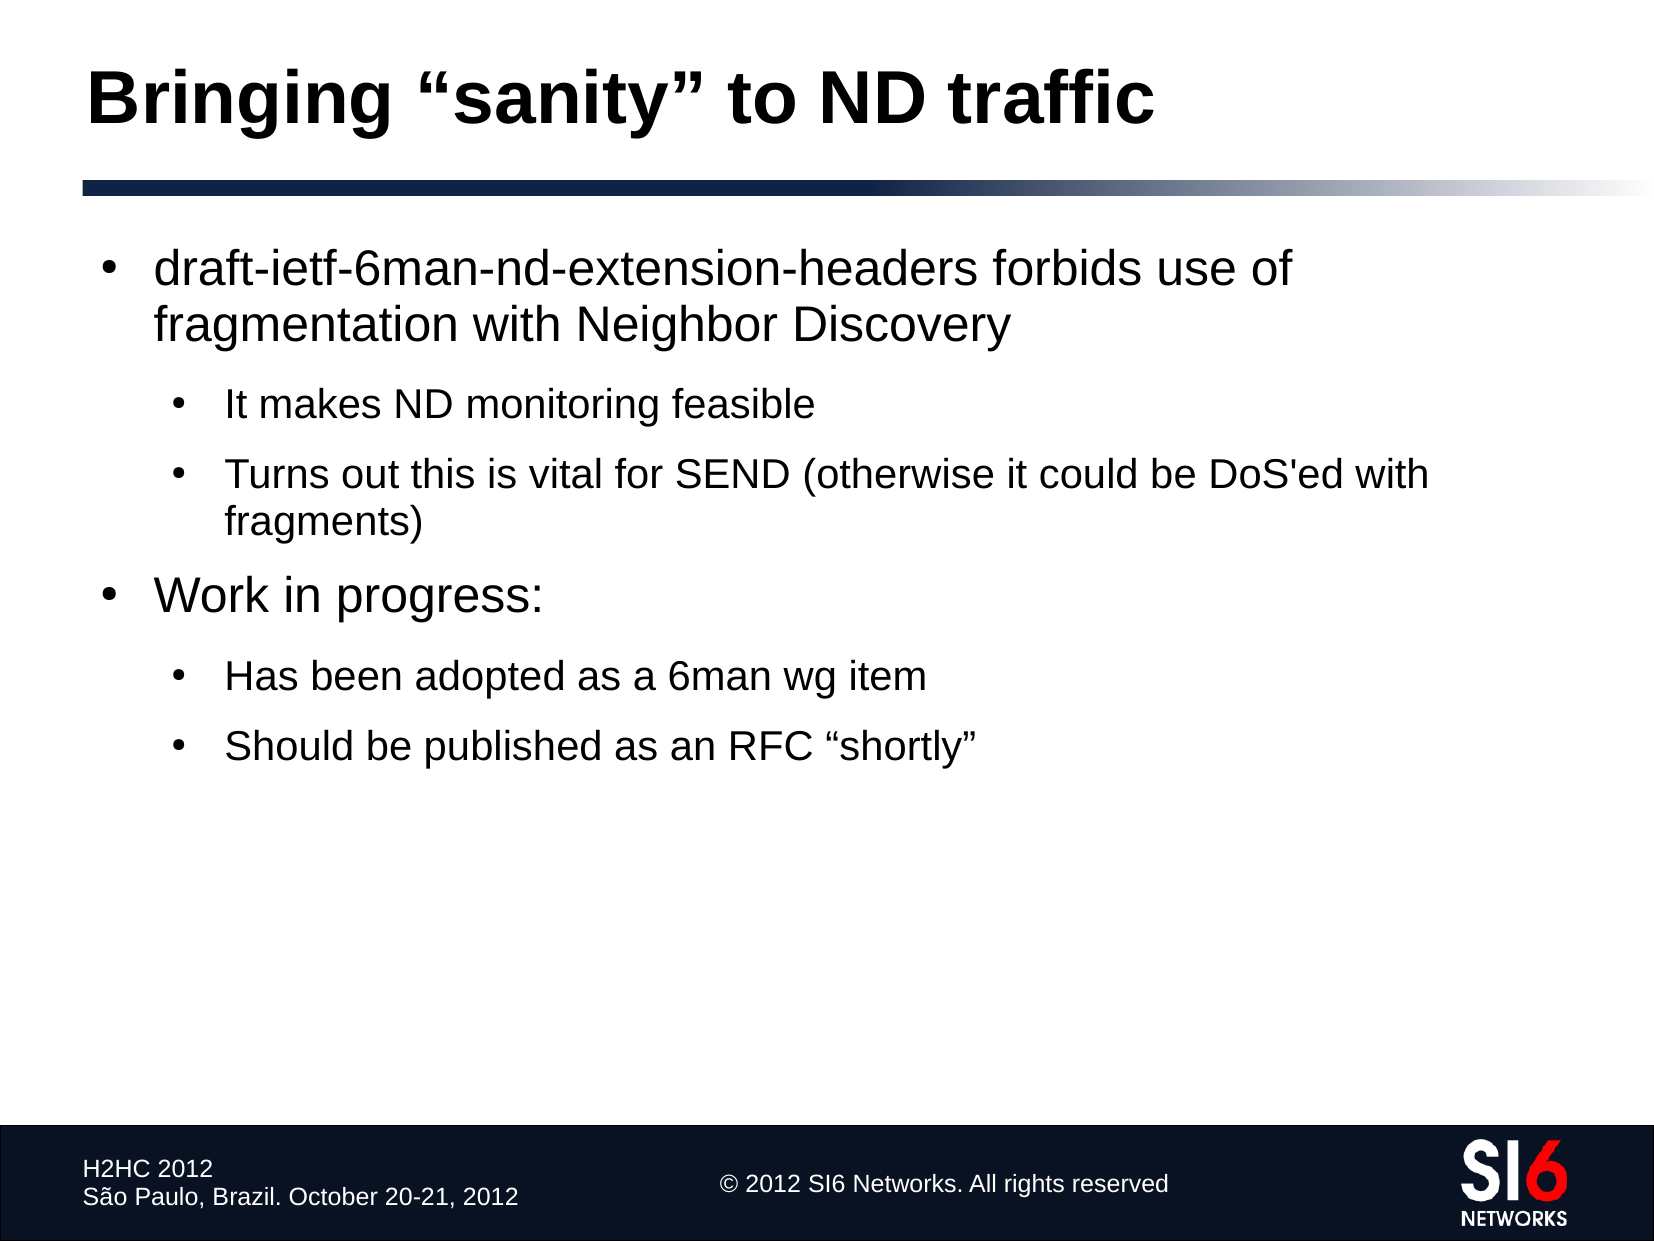

# Bringing “sanity” to ND traffic
draft-ietf-6man-nd-extension-headers forbids use of fragmentation with Neighbor Discovery
It makes ND monitoring feasible
Turns out this is vital for SEND (otherwise it could be DoS'ed with fragments)
Work in progress:
Has been adopted as a 6man wg item
Should be published as an RFC “shortly”